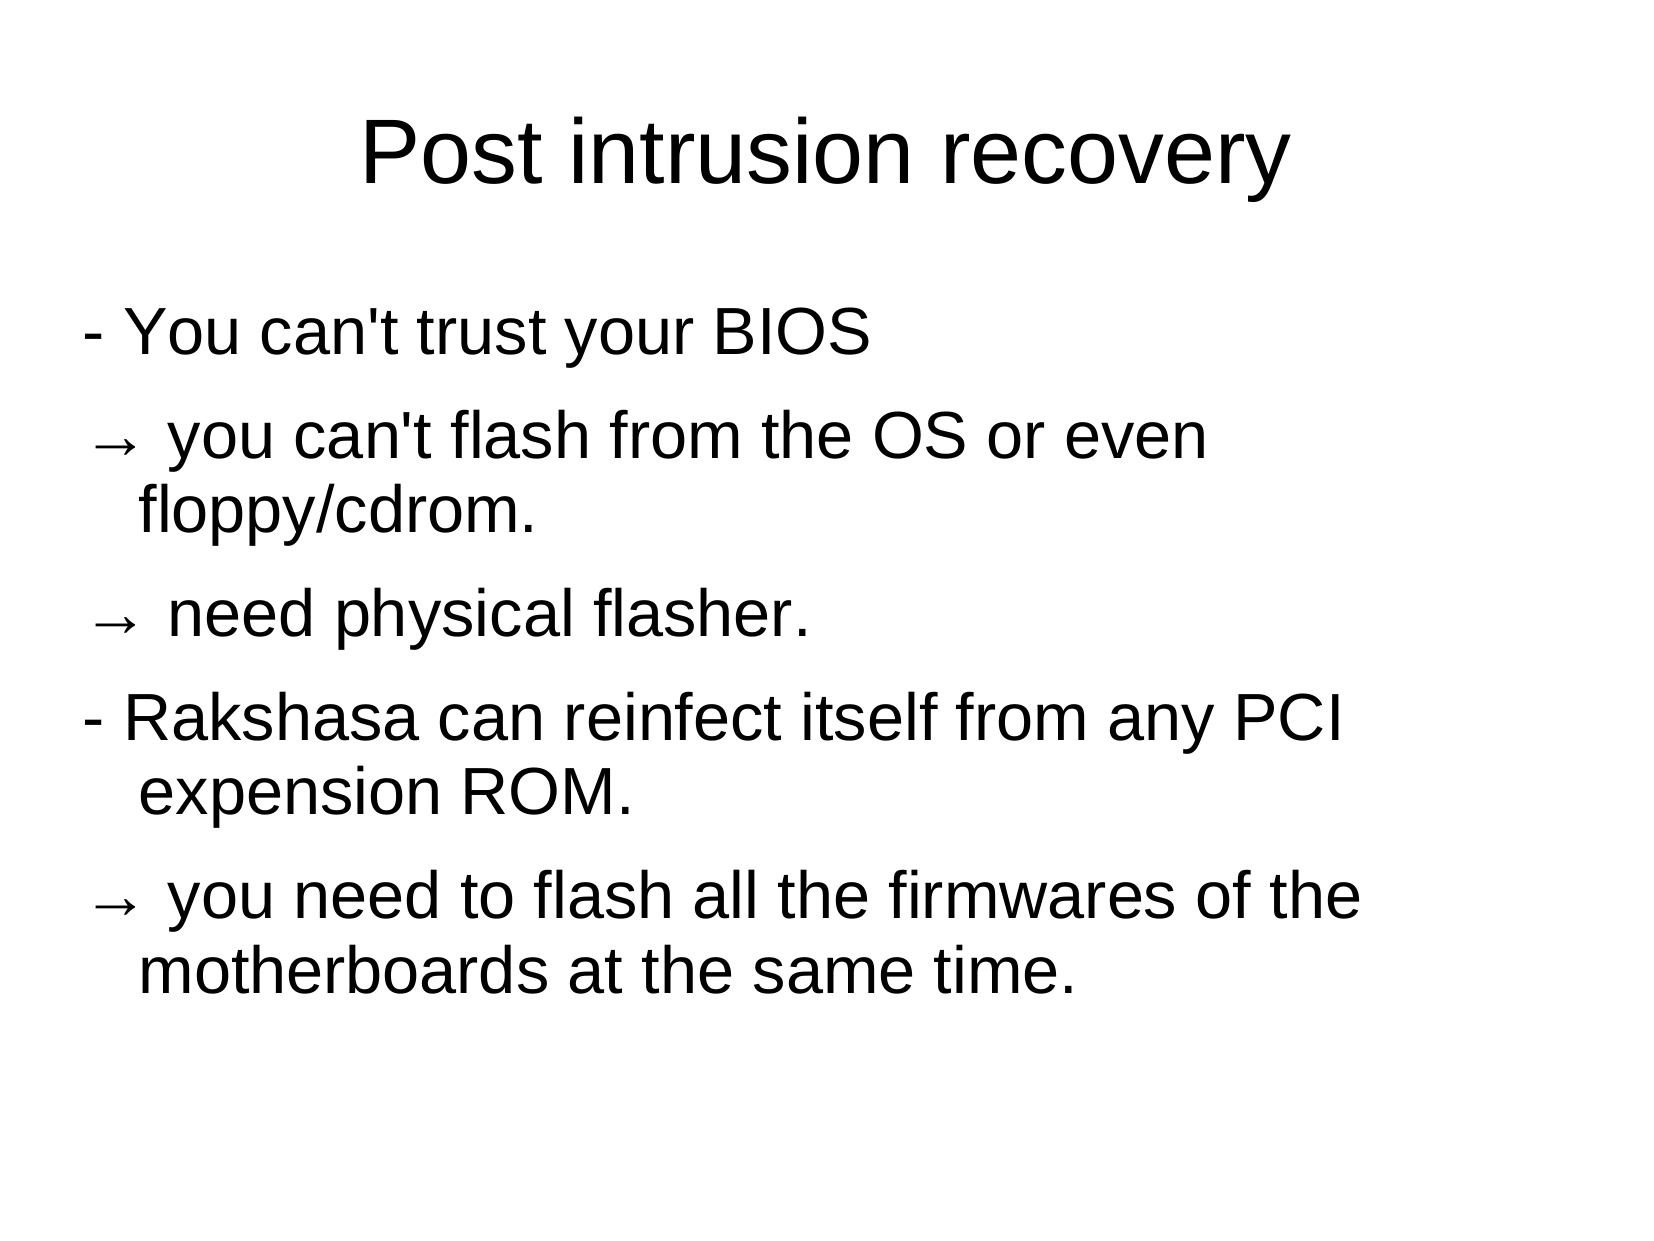

# Post intrusion recovery
- You can't trust your BIOS
→ you can't flash from the OS or even floppy/cdrom.
→ need physical flasher.
- Rakshasa can reinfect itself from any PCI expension ROM.
→ you need to flash all the firmwares of the motherboards at the same time.